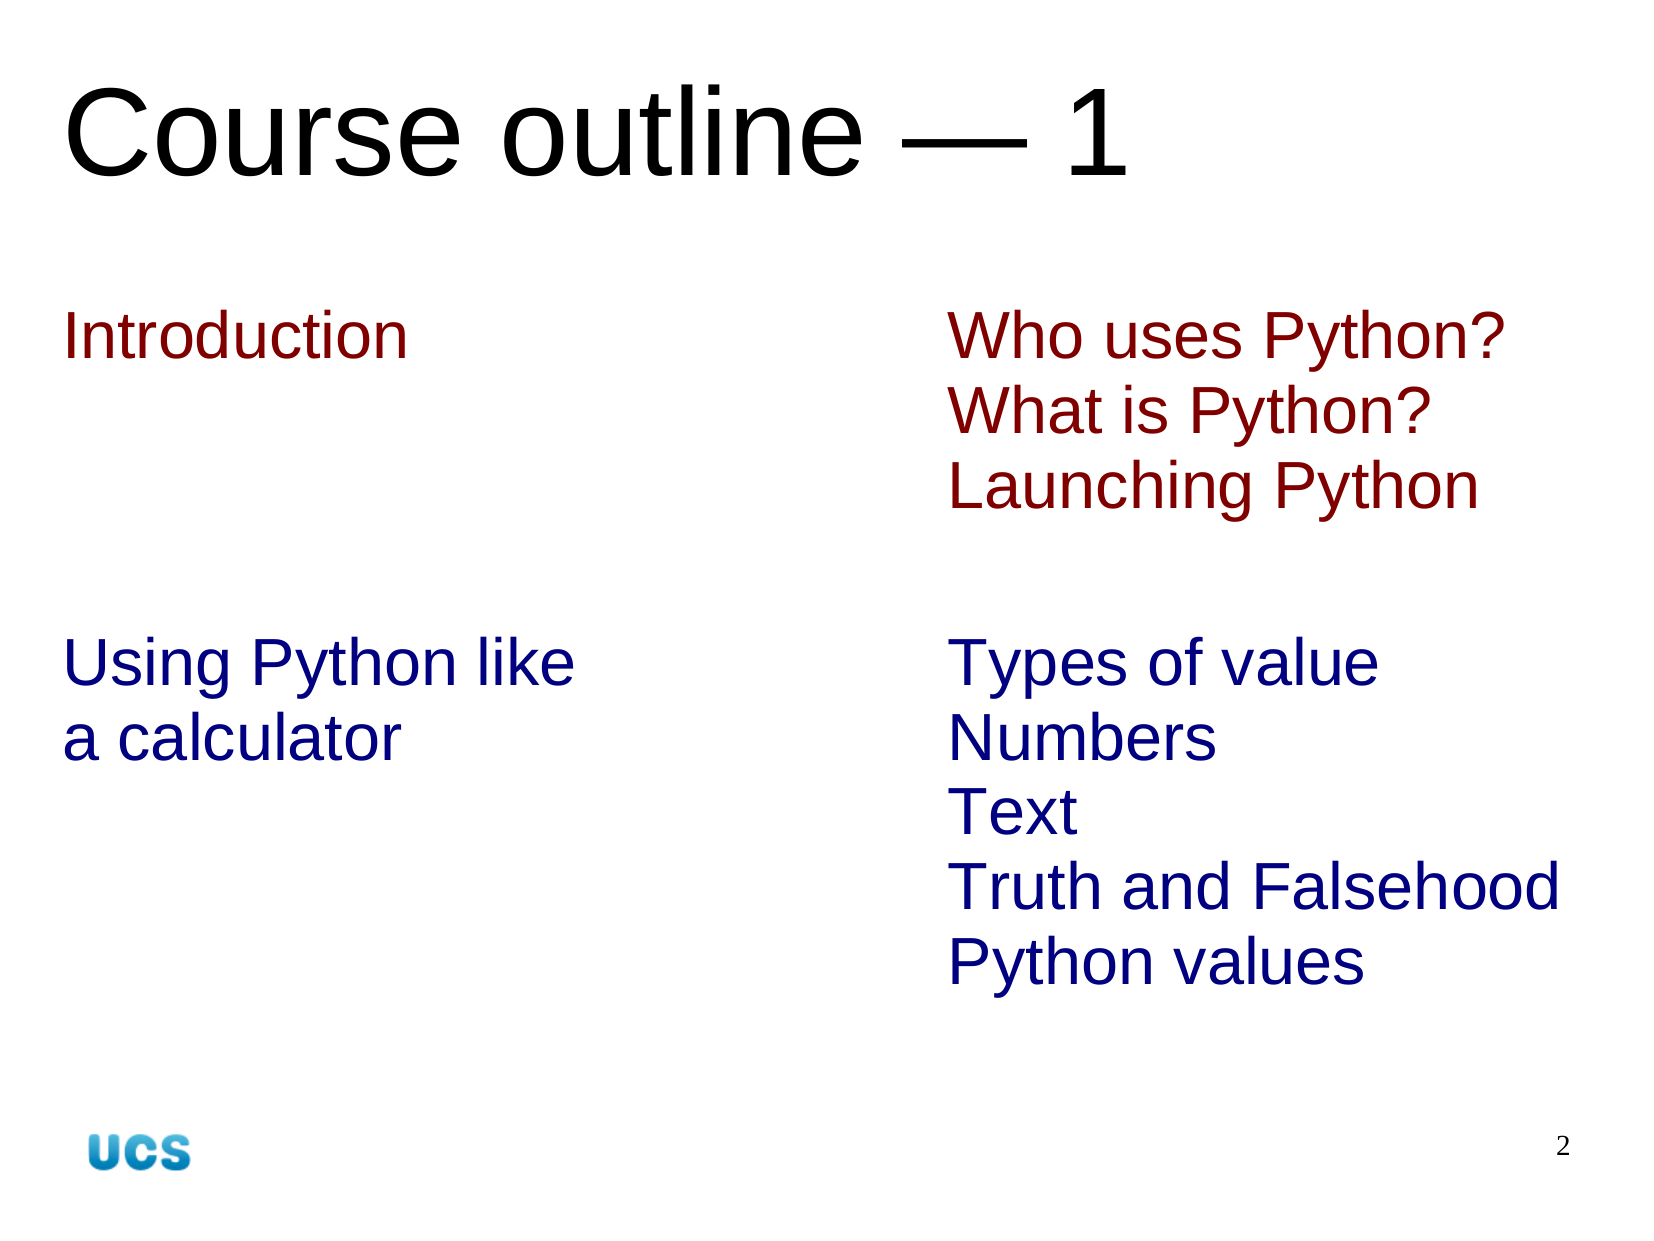

Course outline — 1
Who uses Python?
What is Python?
Launching Python
Introduction
Types of value
Numbers
Text
Truth and Falsehood
Python values
Using Python like
a calculator
2